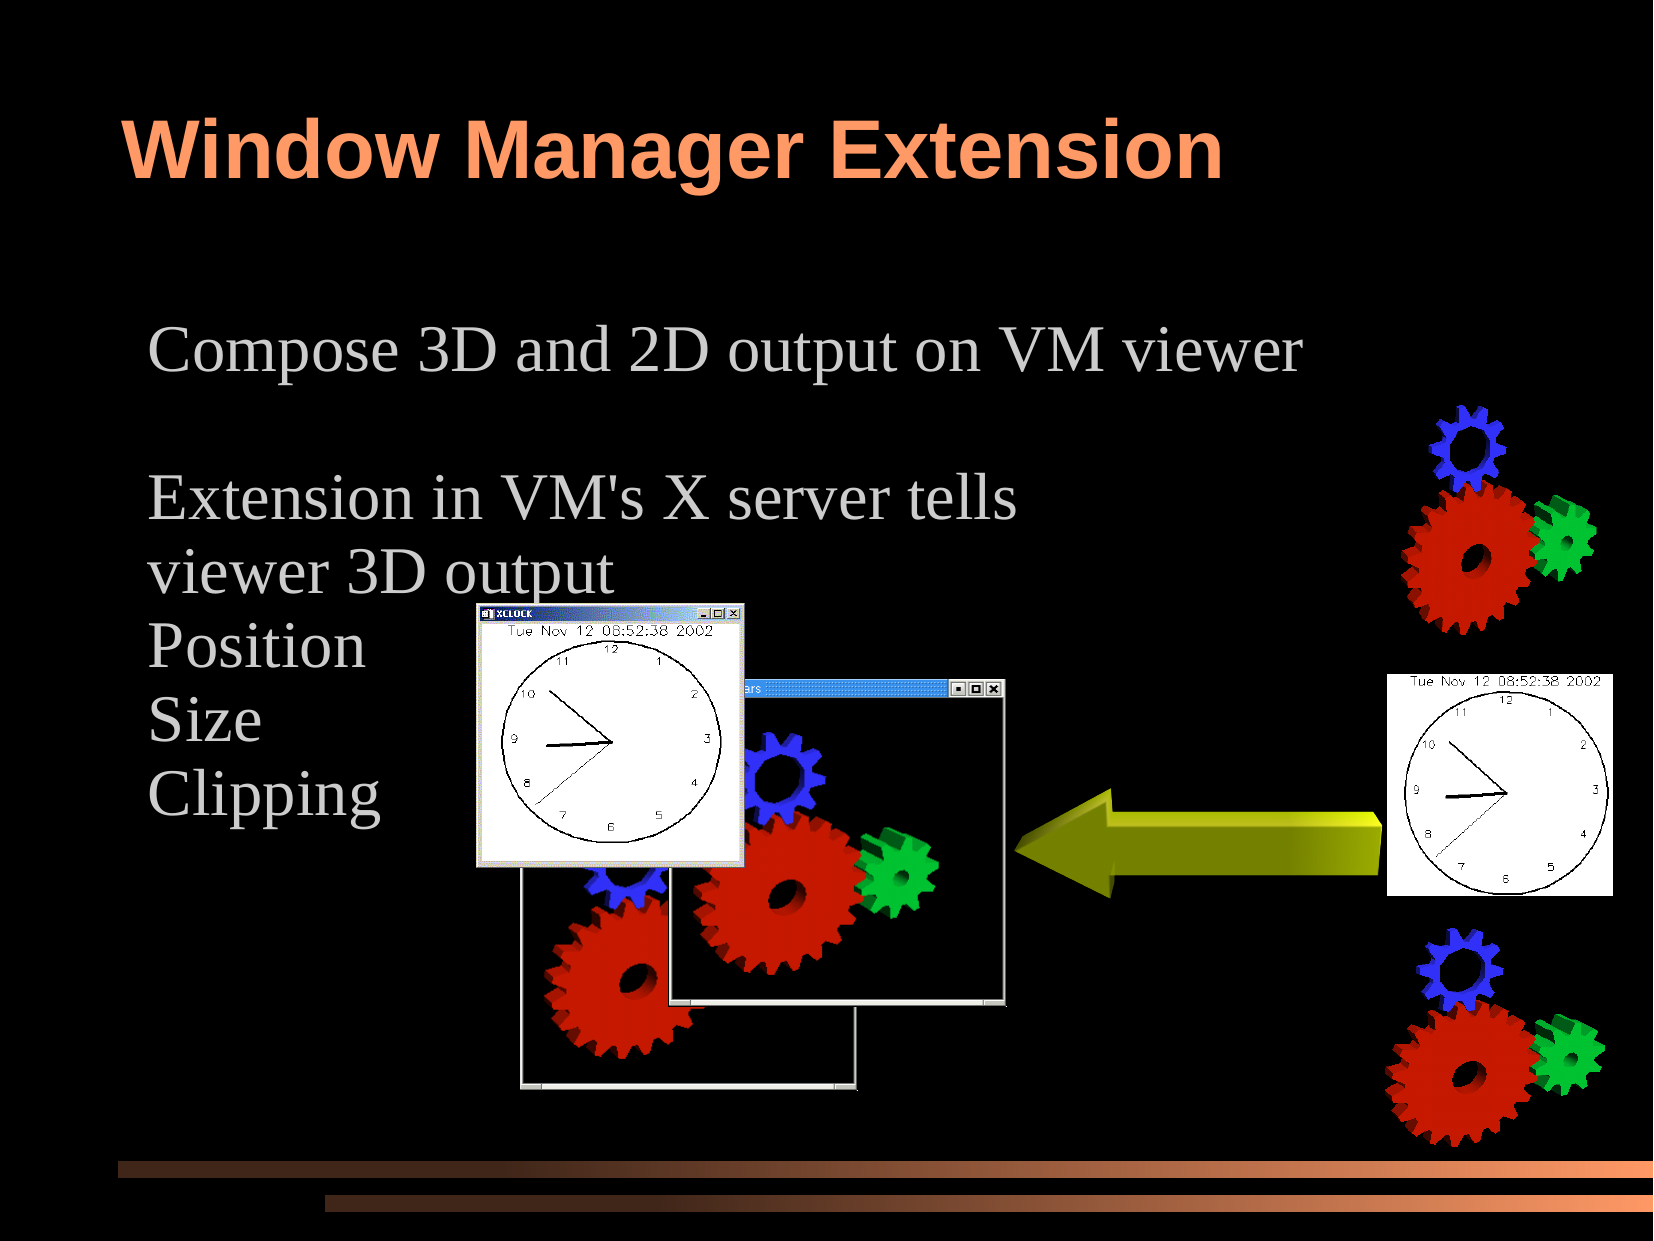

# Window Manager Extension
Compose 3D and 2D output on VM viewer
Extension in VM's X server tells
viewer 3D output
Position
Size
Clipping